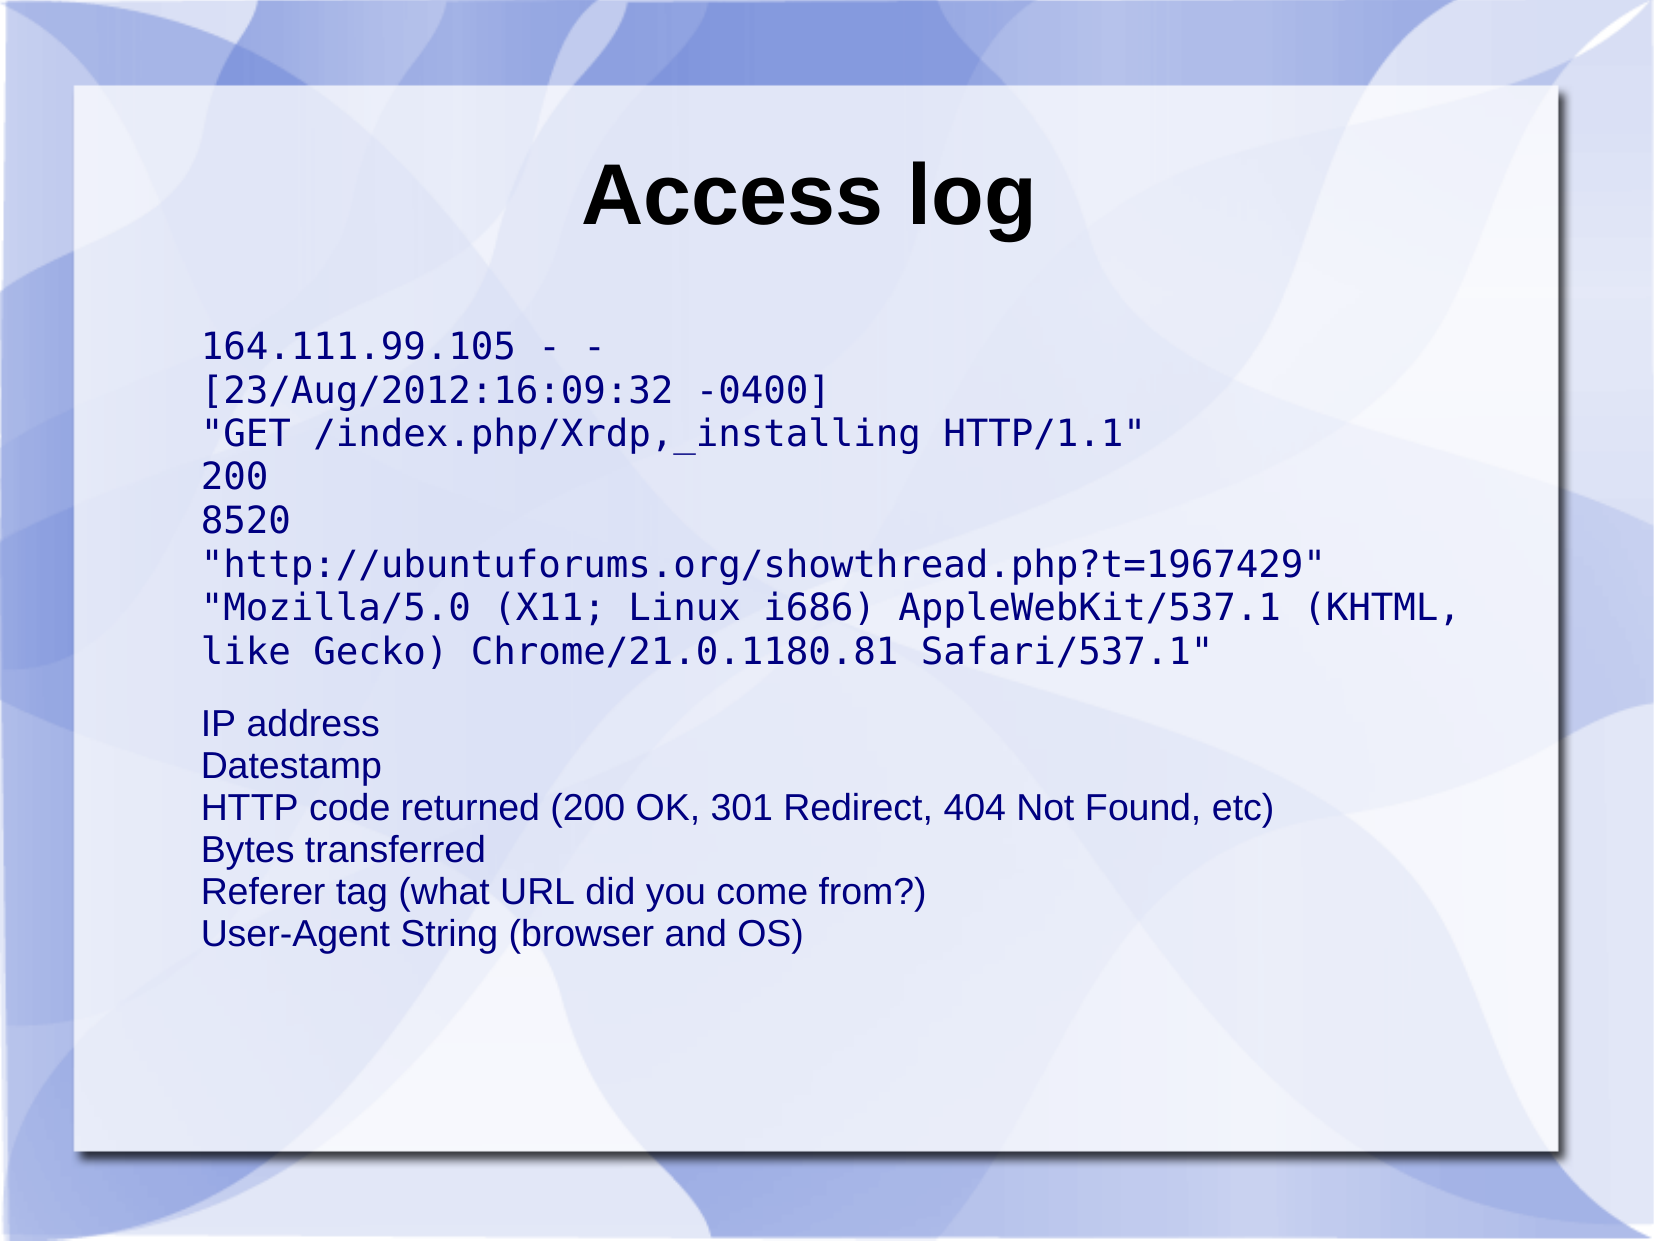

# Access log
164.111.99.105 - -
[23/Aug/2012:16:09:32 -0400]
"GET /index.php/Xrdp,_installing HTTP/1.1"
200
8520
"http://ubuntuforums.org/showthread.php?t=1967429"
"Mozilla/5.0 (X11; Linux i686) AppleWebKit/537.1 (KHTML, like Gecko) Chrome/21.0.1180.81 Safari/537.1"
IP address
Datestamp
HTTP code returned (200 OK, 301 Redirect, 404 Not Found, etc)
Bytes transferred
Referer tag (what URL did you come from?)
User-Agent String (browser and OS)